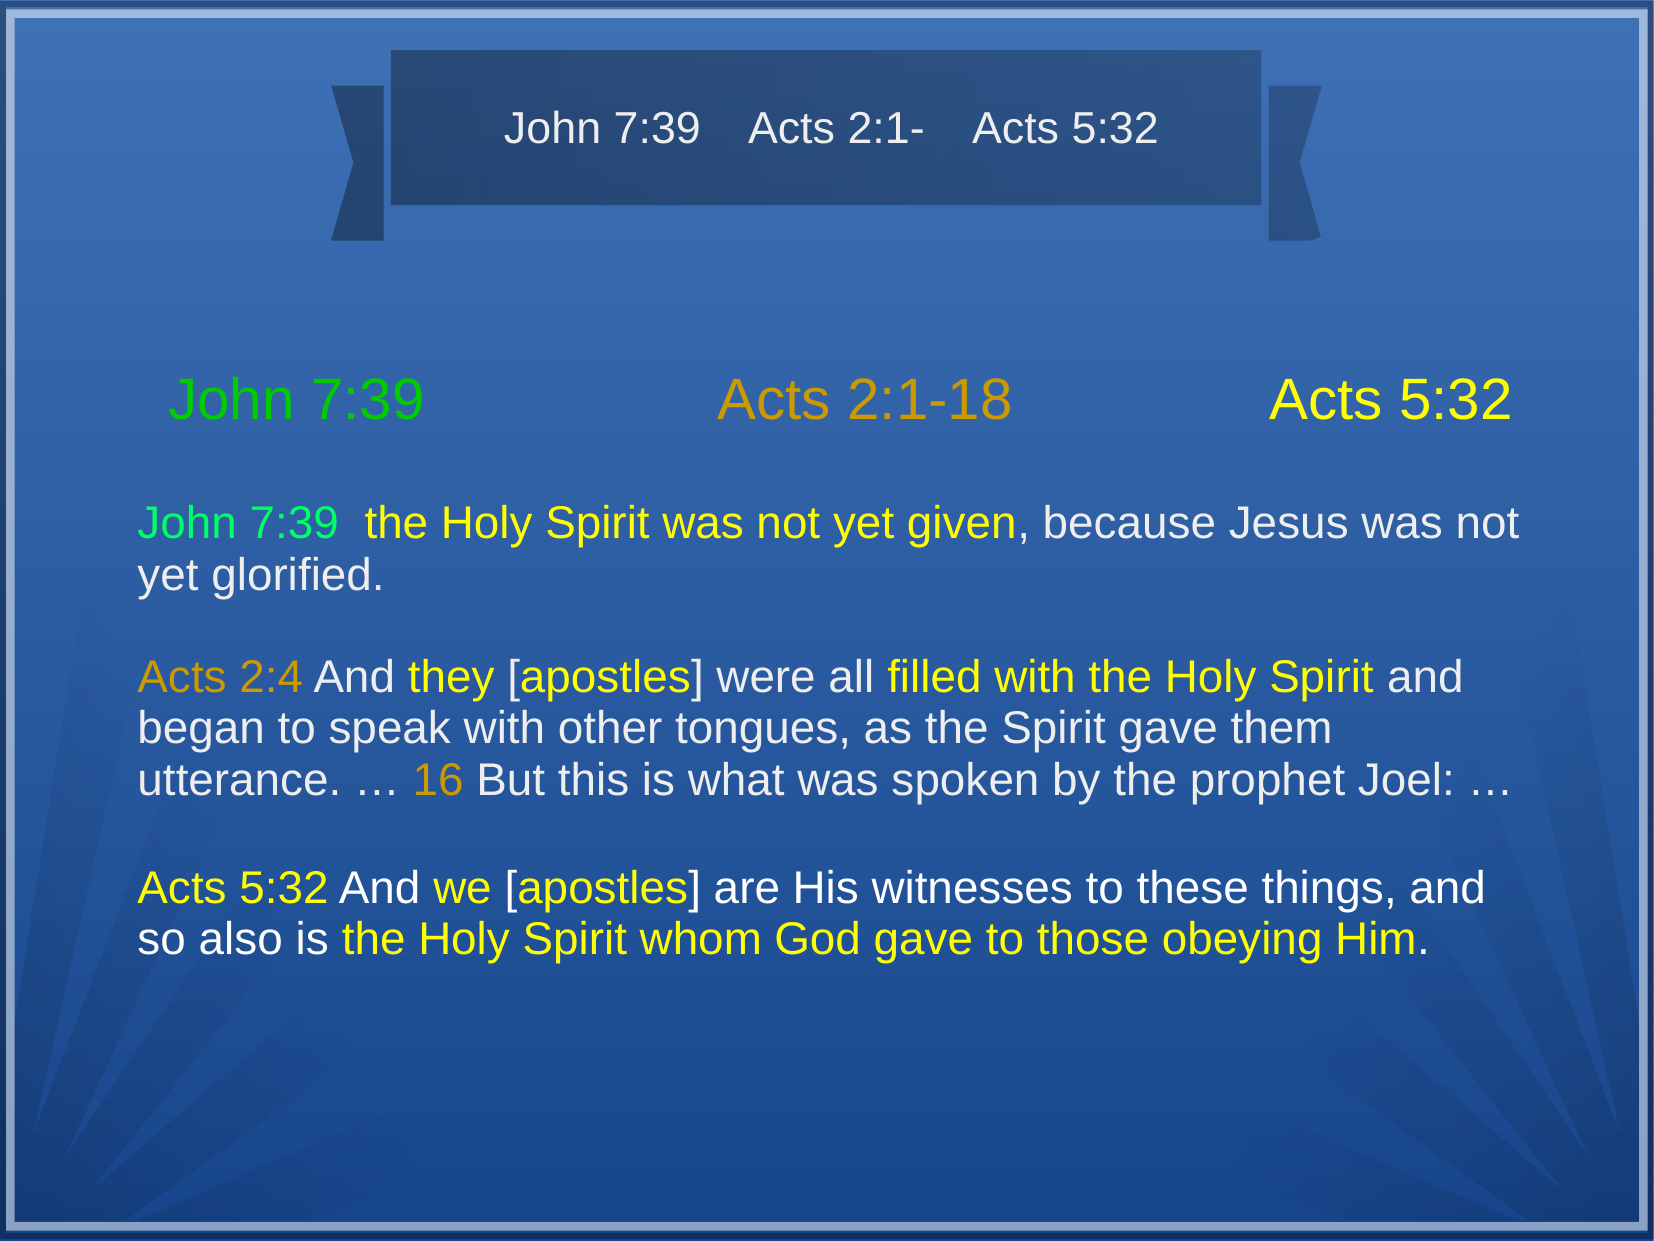

John 7:39 Acts 2:1- Acts 5:32
John 7:39 Acts 2:1-18 Acts 5:32
John 7:39 the Holy Spirit was not yet given, because Jesus was not yet glorified.
Acts 2:4 And they [apostles] were all filled with the Holy Spirit and began to speak with other tongues, as the Spirit gave them utterance. … 16 But this is what was spoken by the prophet Joel: …
Acts 5:32 And we [apostles] are His witnesses to these things, and so also is the Holy Spirit whom God gave to those obeying Him.